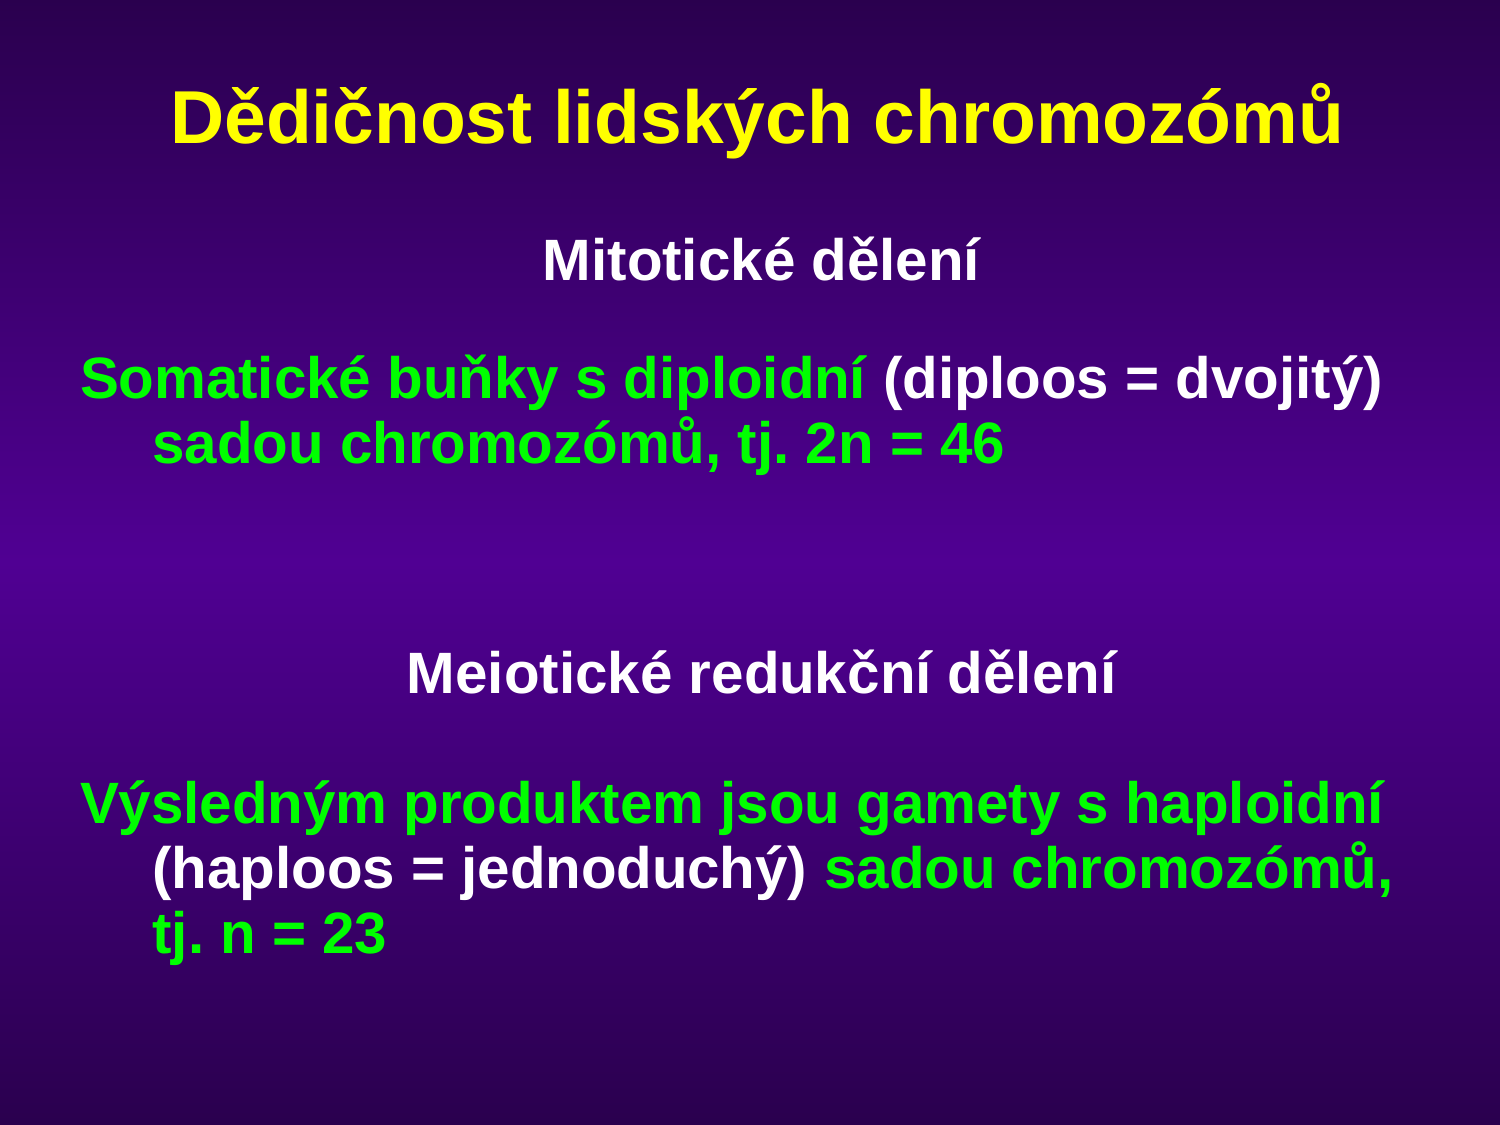

# Dědičnost lidských chromozómů
Mitotické dělení
Somatické buňky s diploidní (diploos = dvojitý) sadou chromozómů, tj. 2n = 46
Meiotické redukční dělení
Výsledným produktem jsou gamety s haploidní (haploos = jednoduchý) sadou chromozómů, tj. n = 23